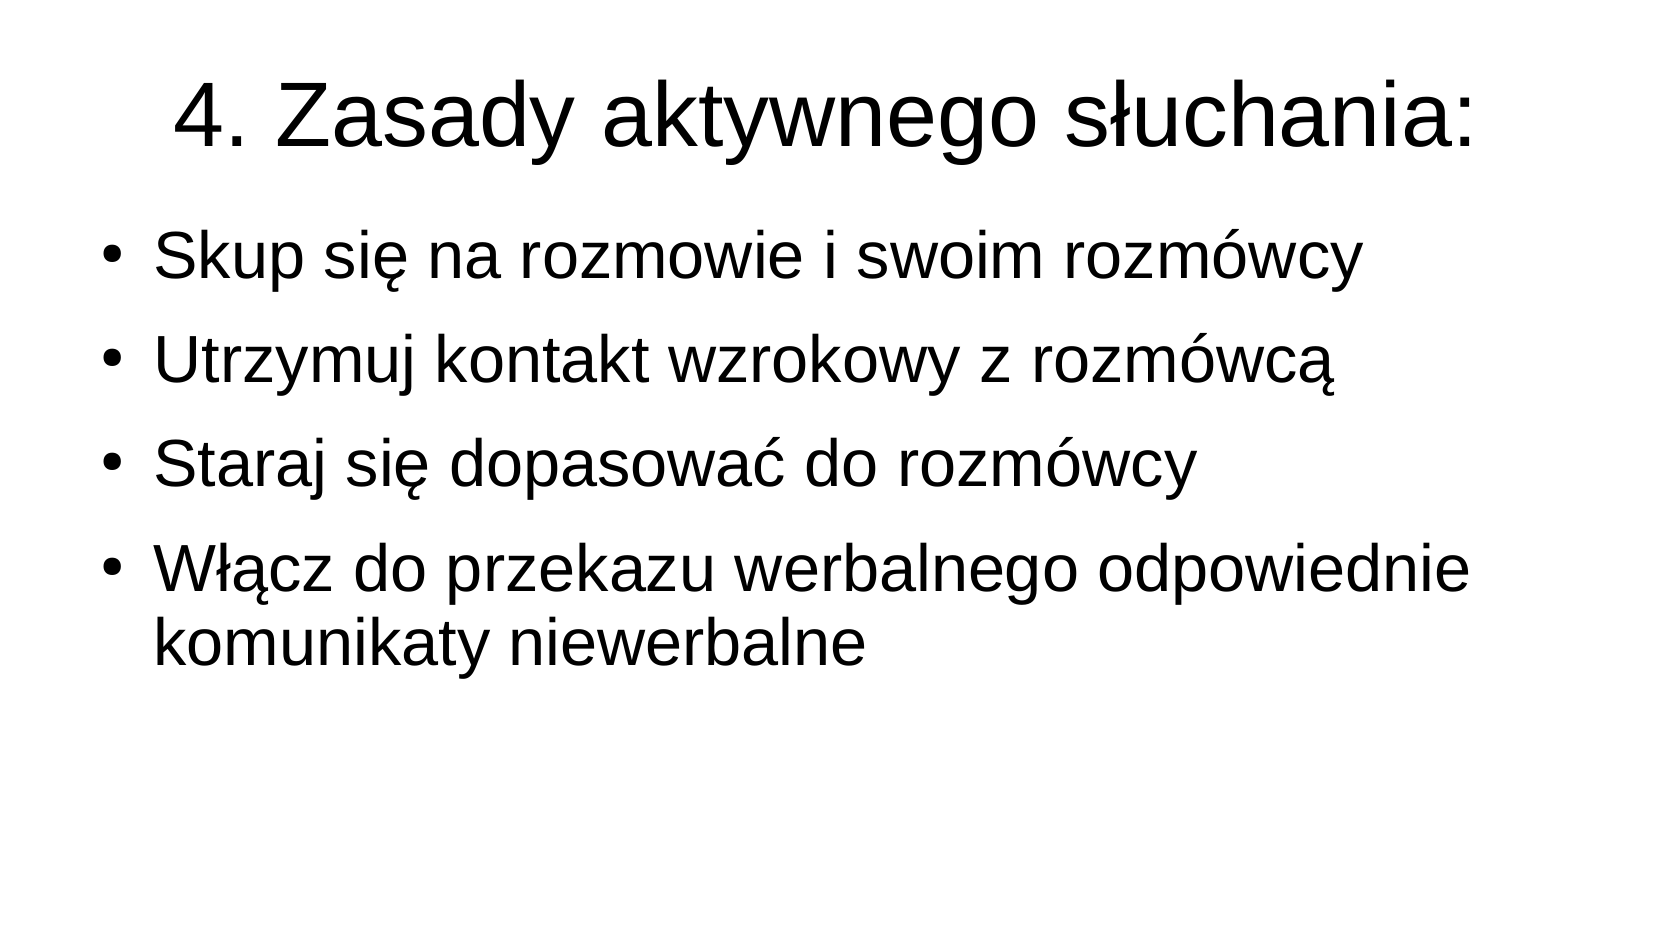

# 4. Zasady aktywnego słuchania:
Skup się na rozmowie i swoim rozmówcy
Utrzymuj kontakt wzrokowy z rozmówcą
Staraj się dopasować do rozmówcy
Włącz do przekazu werbalnego odpowiednie komunikaty niewerbalne